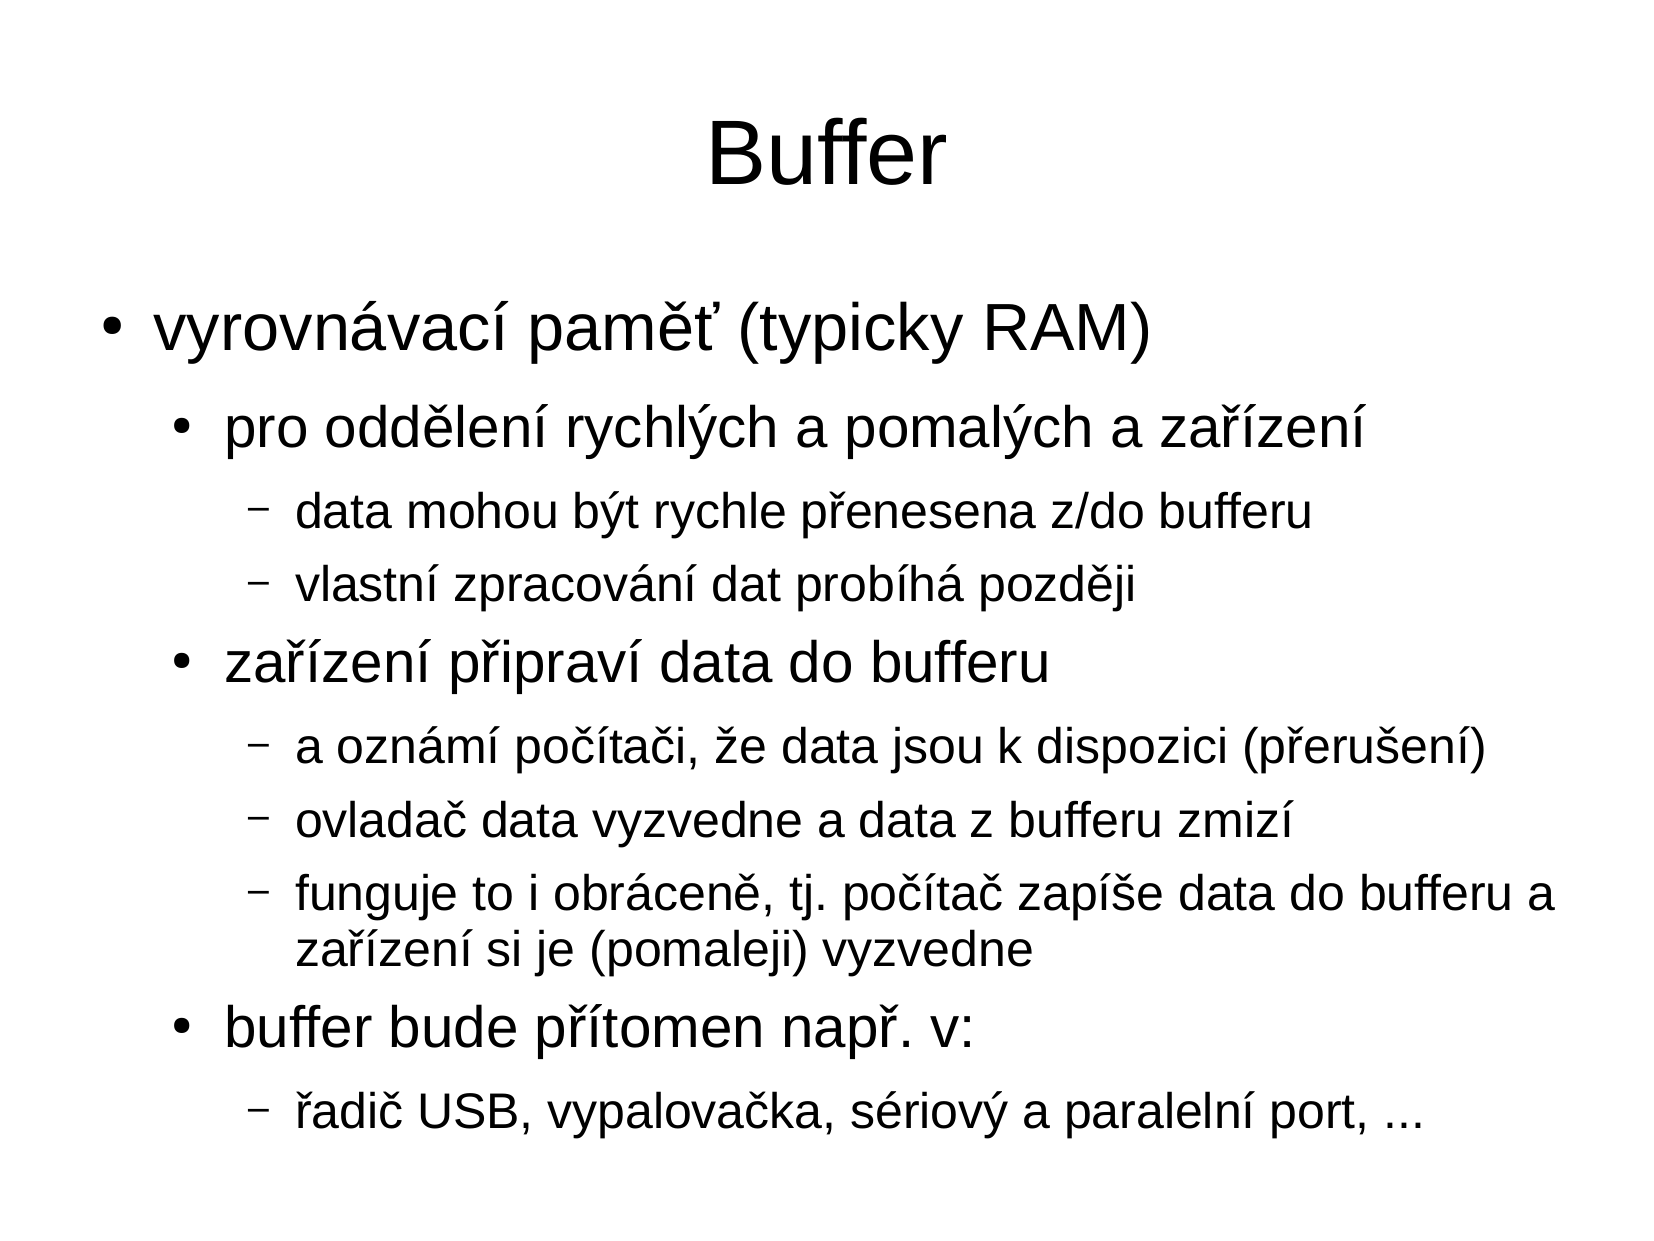

# Buffer
vyrovnávací paměť (typicky RAM)
pro oddělení rychlých a pomalých a zařízení
data mohou být rychle přenesena z/do bufferu
vlastní zpracování dat probíhá později
zařízení připraví data do bufferu
a oznámí počítači, že data jsou k dispozici (přerušení)
ovladač data vyzvedne a data z bufferu zmizí
funguje to i obráceně, tj. počítač zapíše data do bufferu a zařízení si je (pomaleji) vyzvedne
buffer bude přítomen např. v:
řadič USB, vypalovačka, sériový a paralelní port, ...